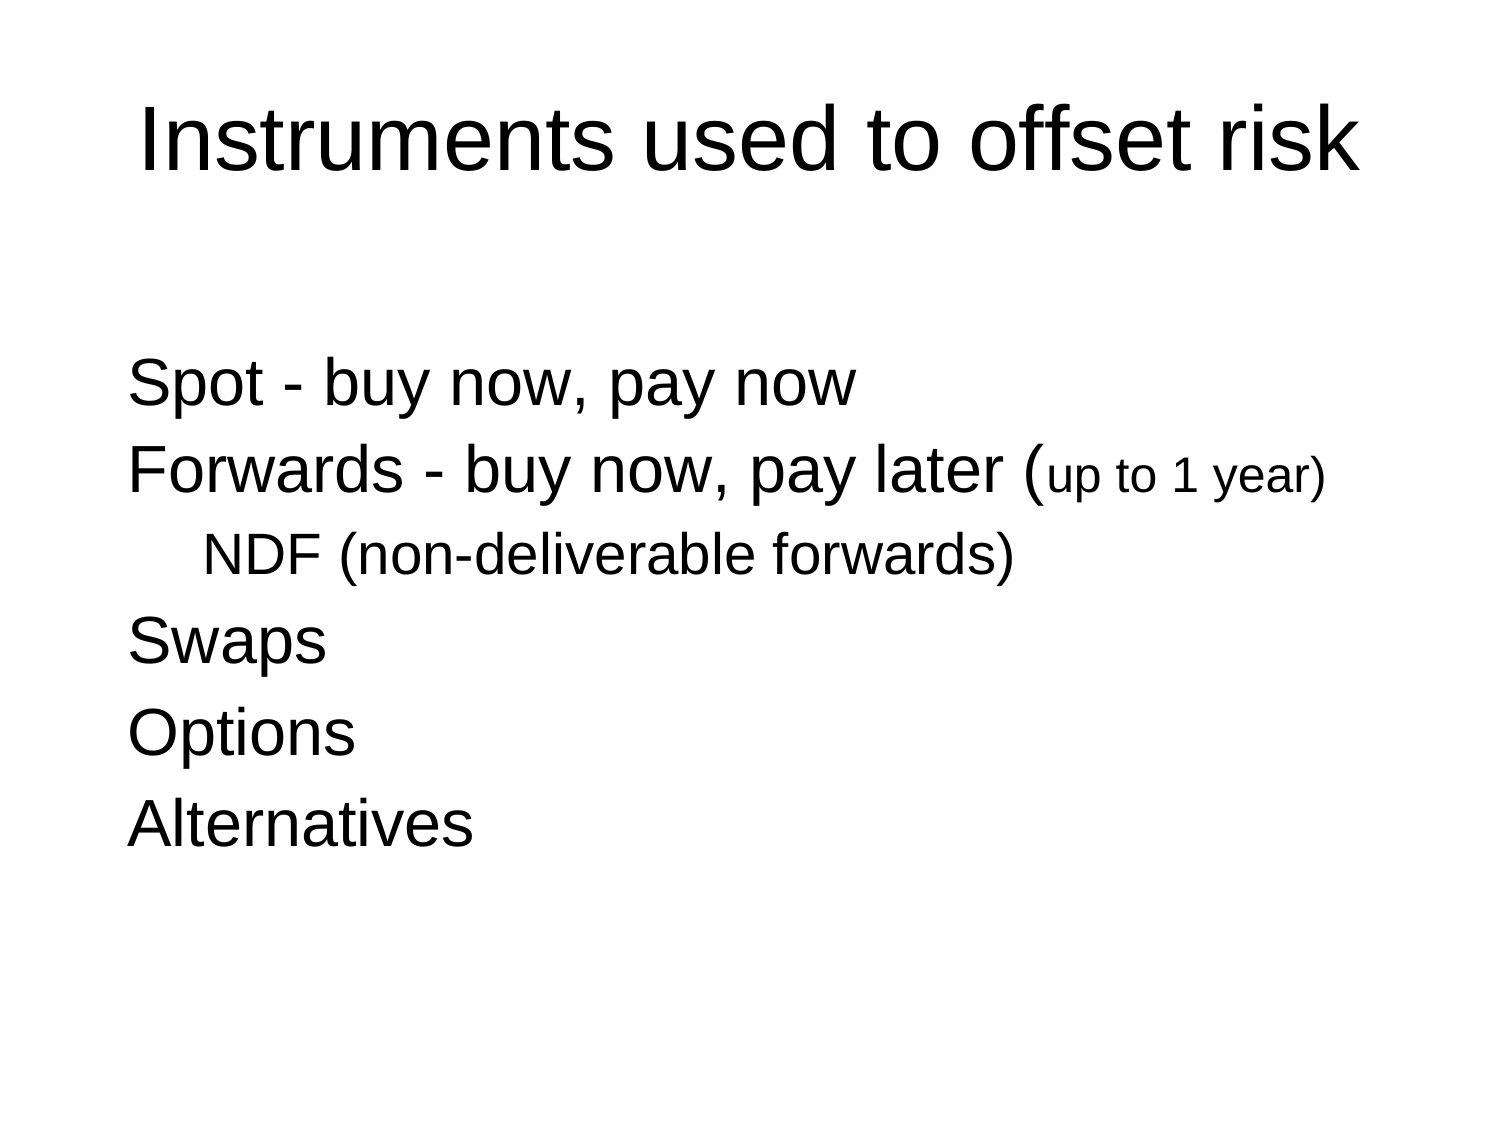

# Instruments used to offset risk
Spot - buy now, pay now
Forwards - buy now, pay later (up to 1 year)
NDF (non-deliverable forwards)
Swaps
Options
Alternatives